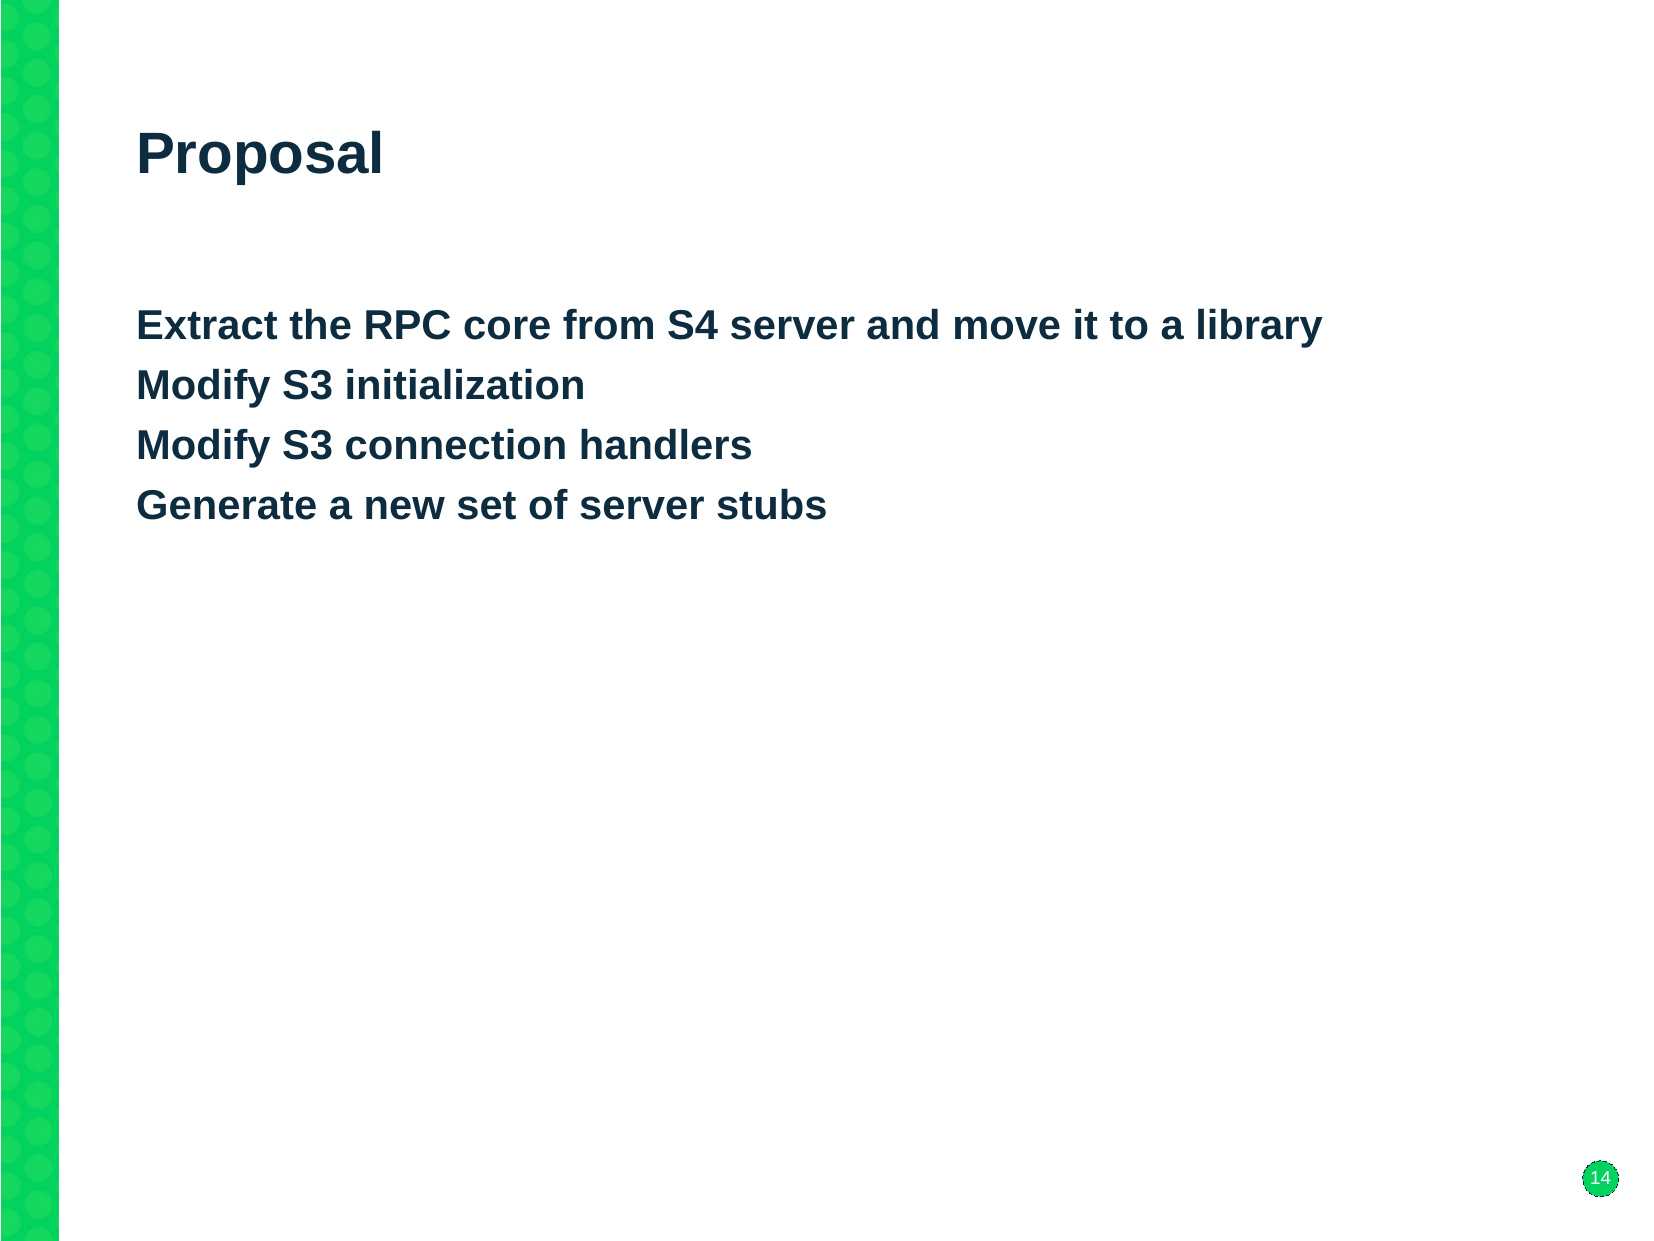

# Proposal
Extract the RPC core from S4 server and move it to a library
Modify S3 initialization
Modify S3 connection handlers
Generate a new set of server stubs
14